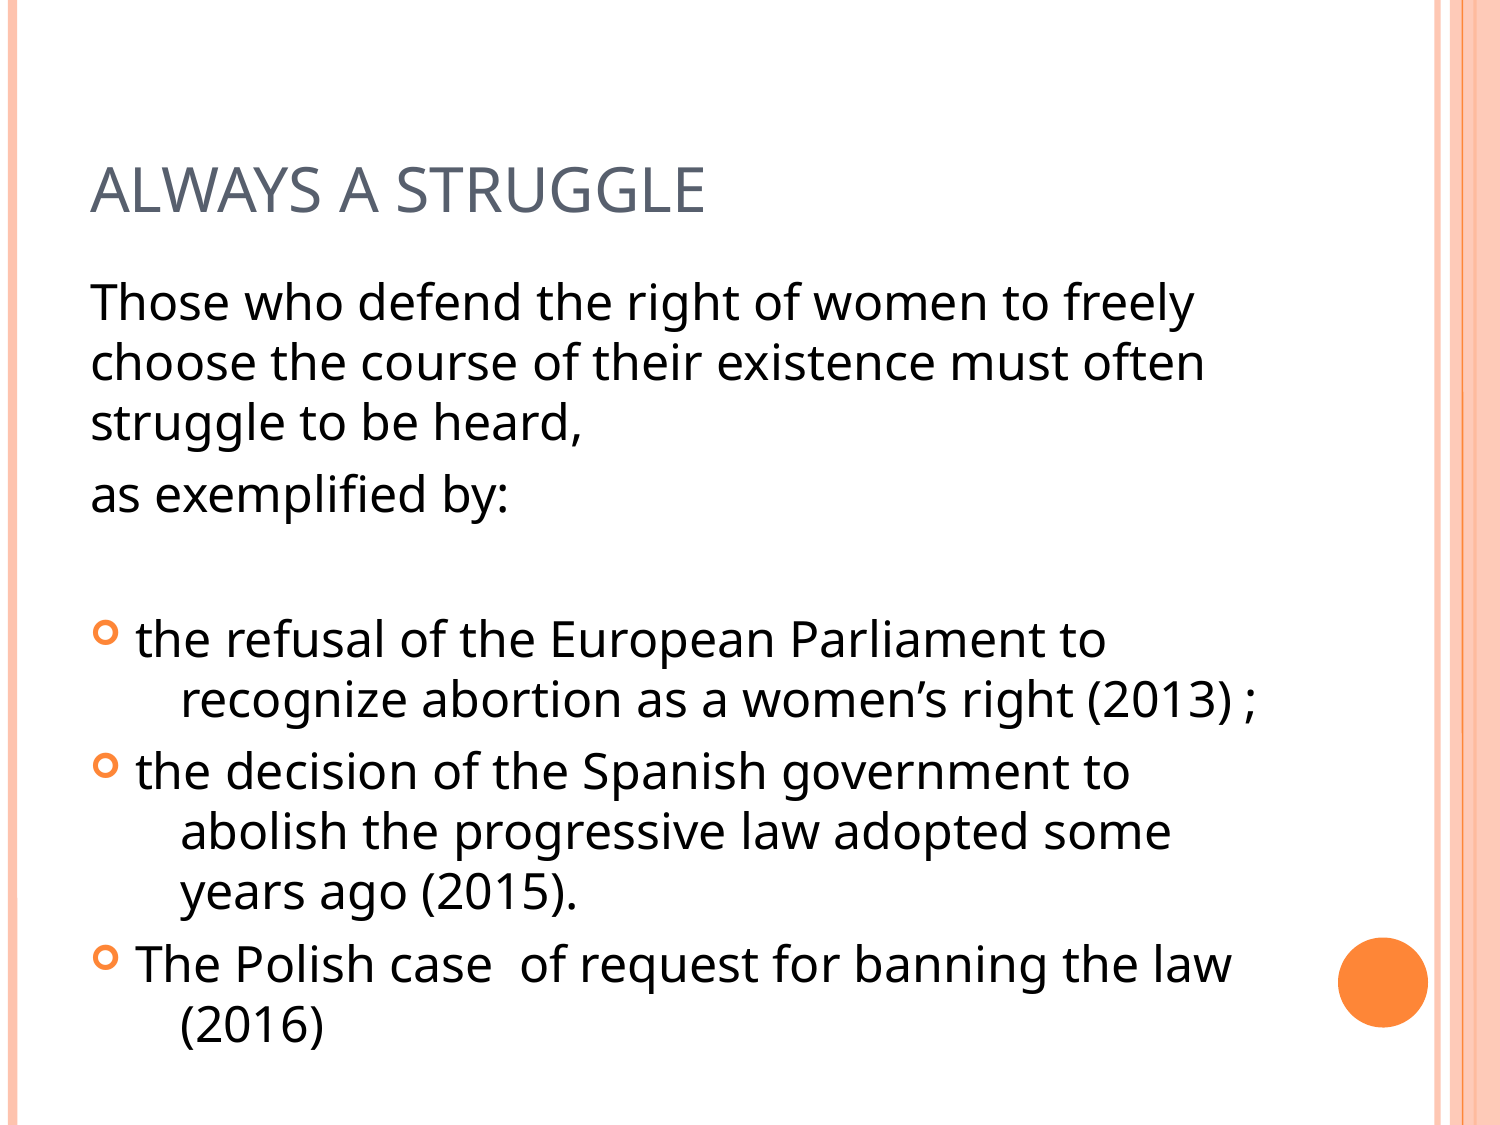

# Always a struggle
Those who defend the right of women to freely choose the course of their existence must often struggle to be heard,
as exemplified by:
the refusal of the European Parliament to recognize abortion as a women’s right (2013) ;
the decision of the Spanish government to abolish the progressive law adopted some years ago (2015).
The Polish case of request for banning the law (2016)